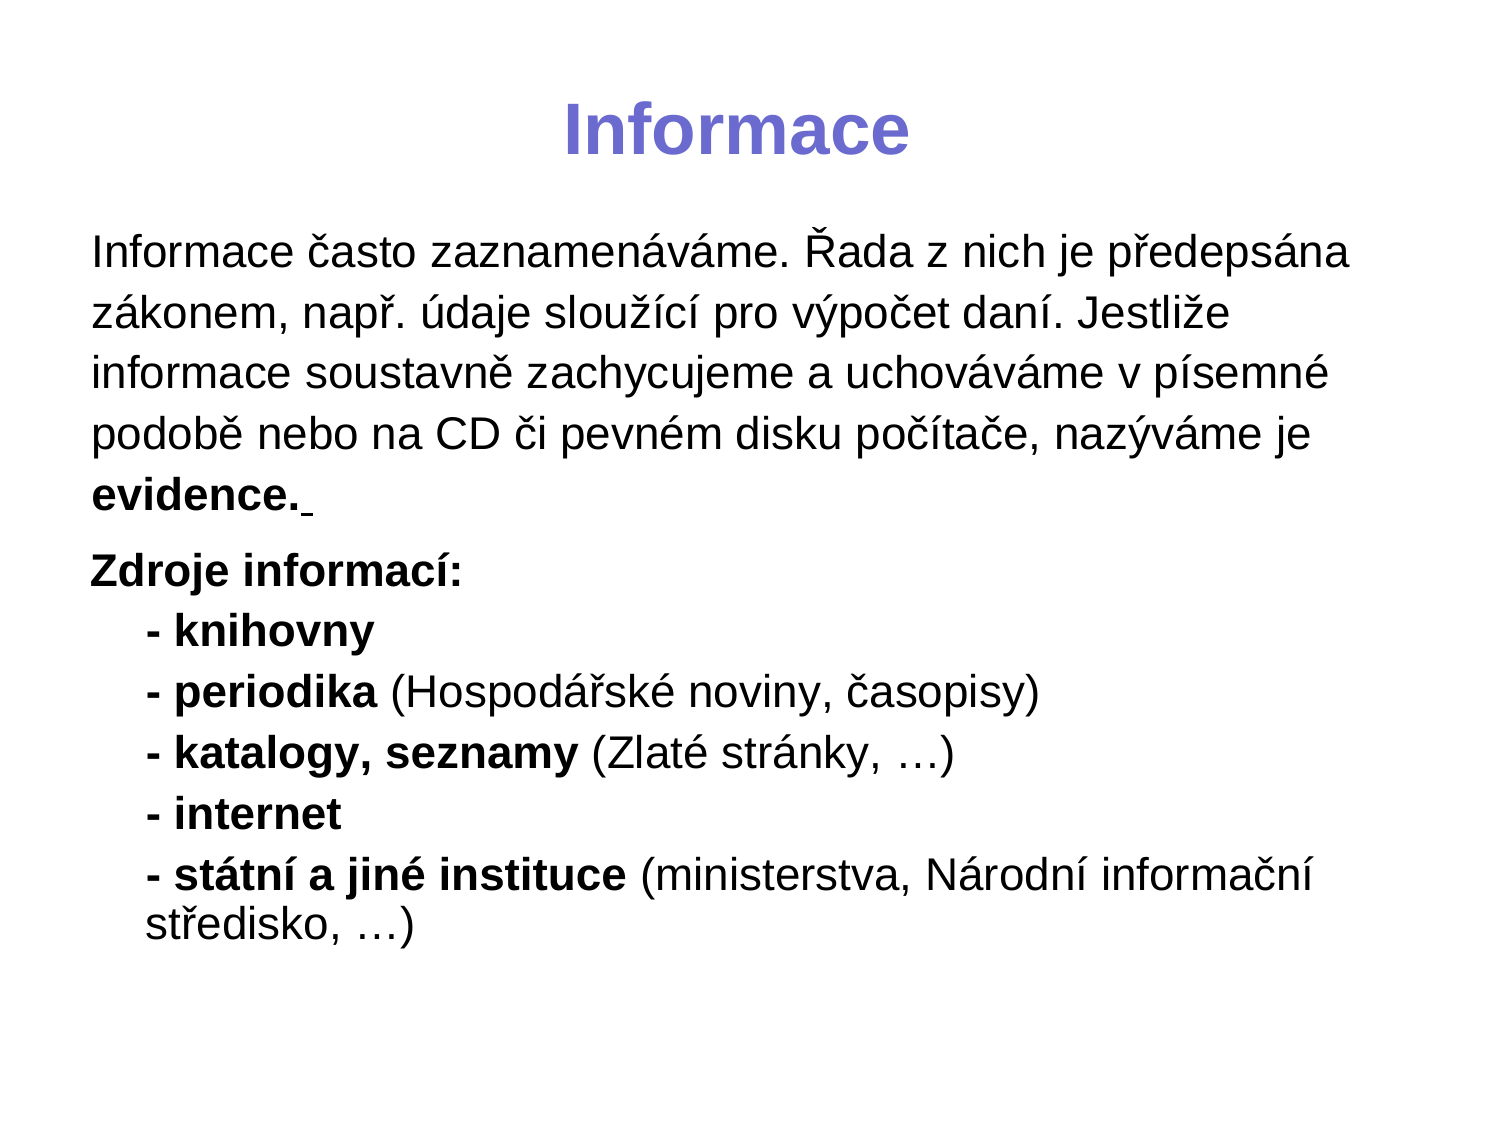

# Informace
Informace často zaznamenáváme. Řada z nich je předepsána
zákonem, např. údaje sloužící pro výpočet daní. Jestliže
informace soustavně zachycujeme a uchováváme v písemné
podobě nebo na CD či pevném disku počítače, nazýváme je
evidence.
Zdroje informací:
	- knihovny
	- periodika (Hospodářské noviny, časopisy)
	- katalogy, seznamy (Zlaté stránky, …)
	- internet
	- státní a jiné instituce (ministerstva, Národní informační středisko, …)